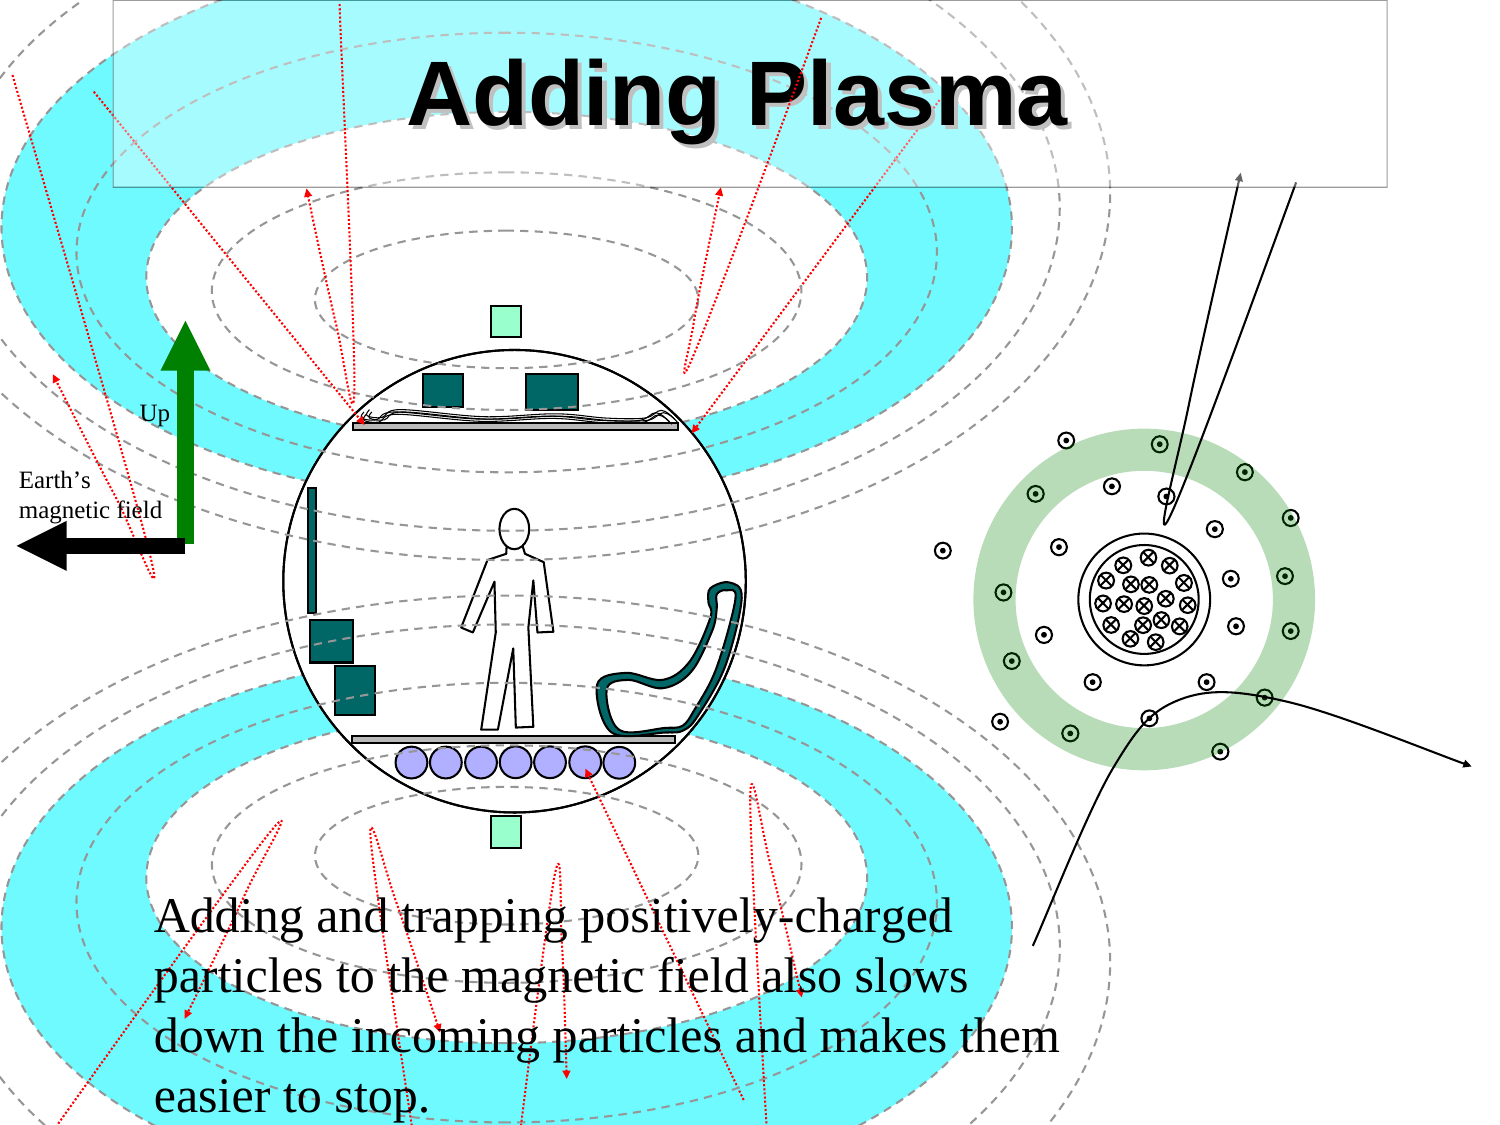

# Adding Plasma
Up
Earth’s magnetic field
Adding and trapping positively-charged particles to the magnetic field also slows down the incoming particles and makes them easier to stop.